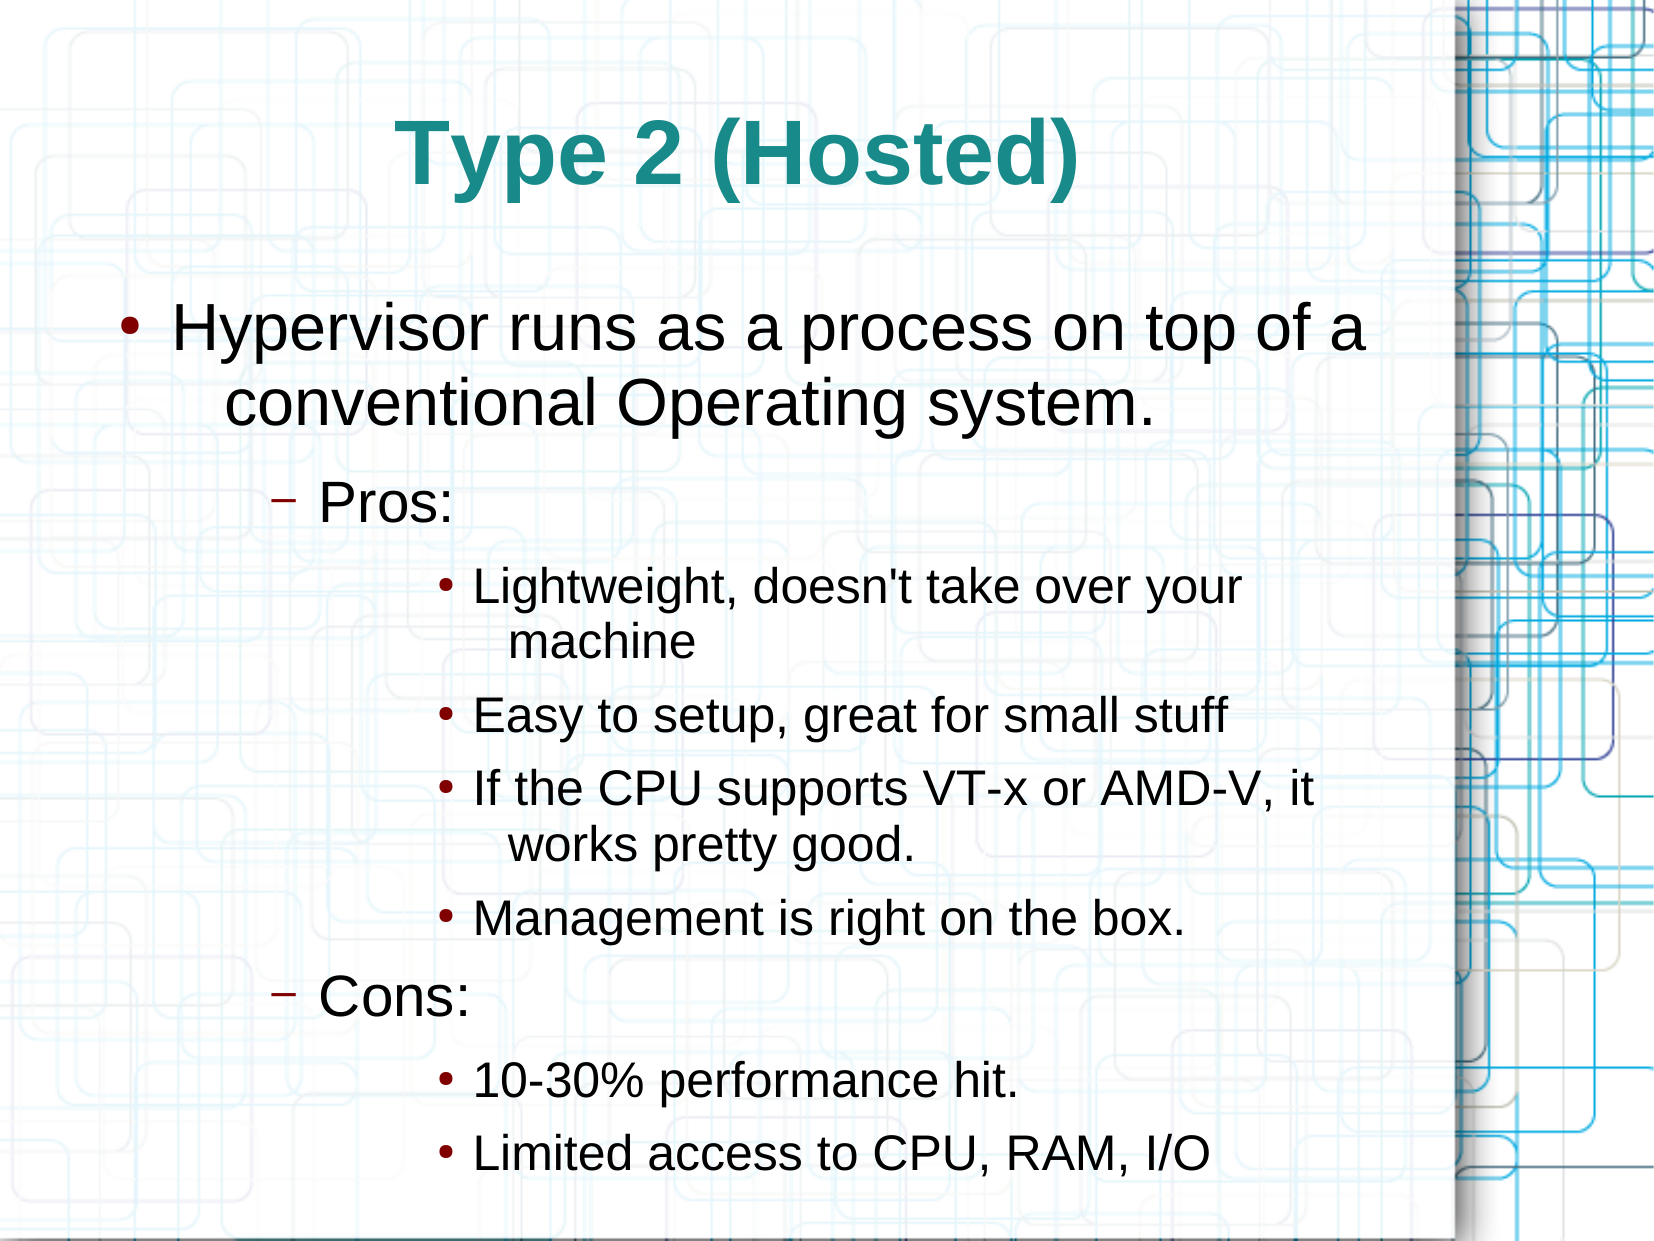

# Type 2 (Hosted)
Hypervisor runs as a process on top of a conventional Operating system.
Pros:
Lightweight, doesn't take over your machine
Easy to setup, great for small stuff
If the CPU supports VT-x or AMD-V, it works pretty good.
Management is right on the box.
Cons:
10-30% performance hit.
Limited access to CPU, RAM, I/O